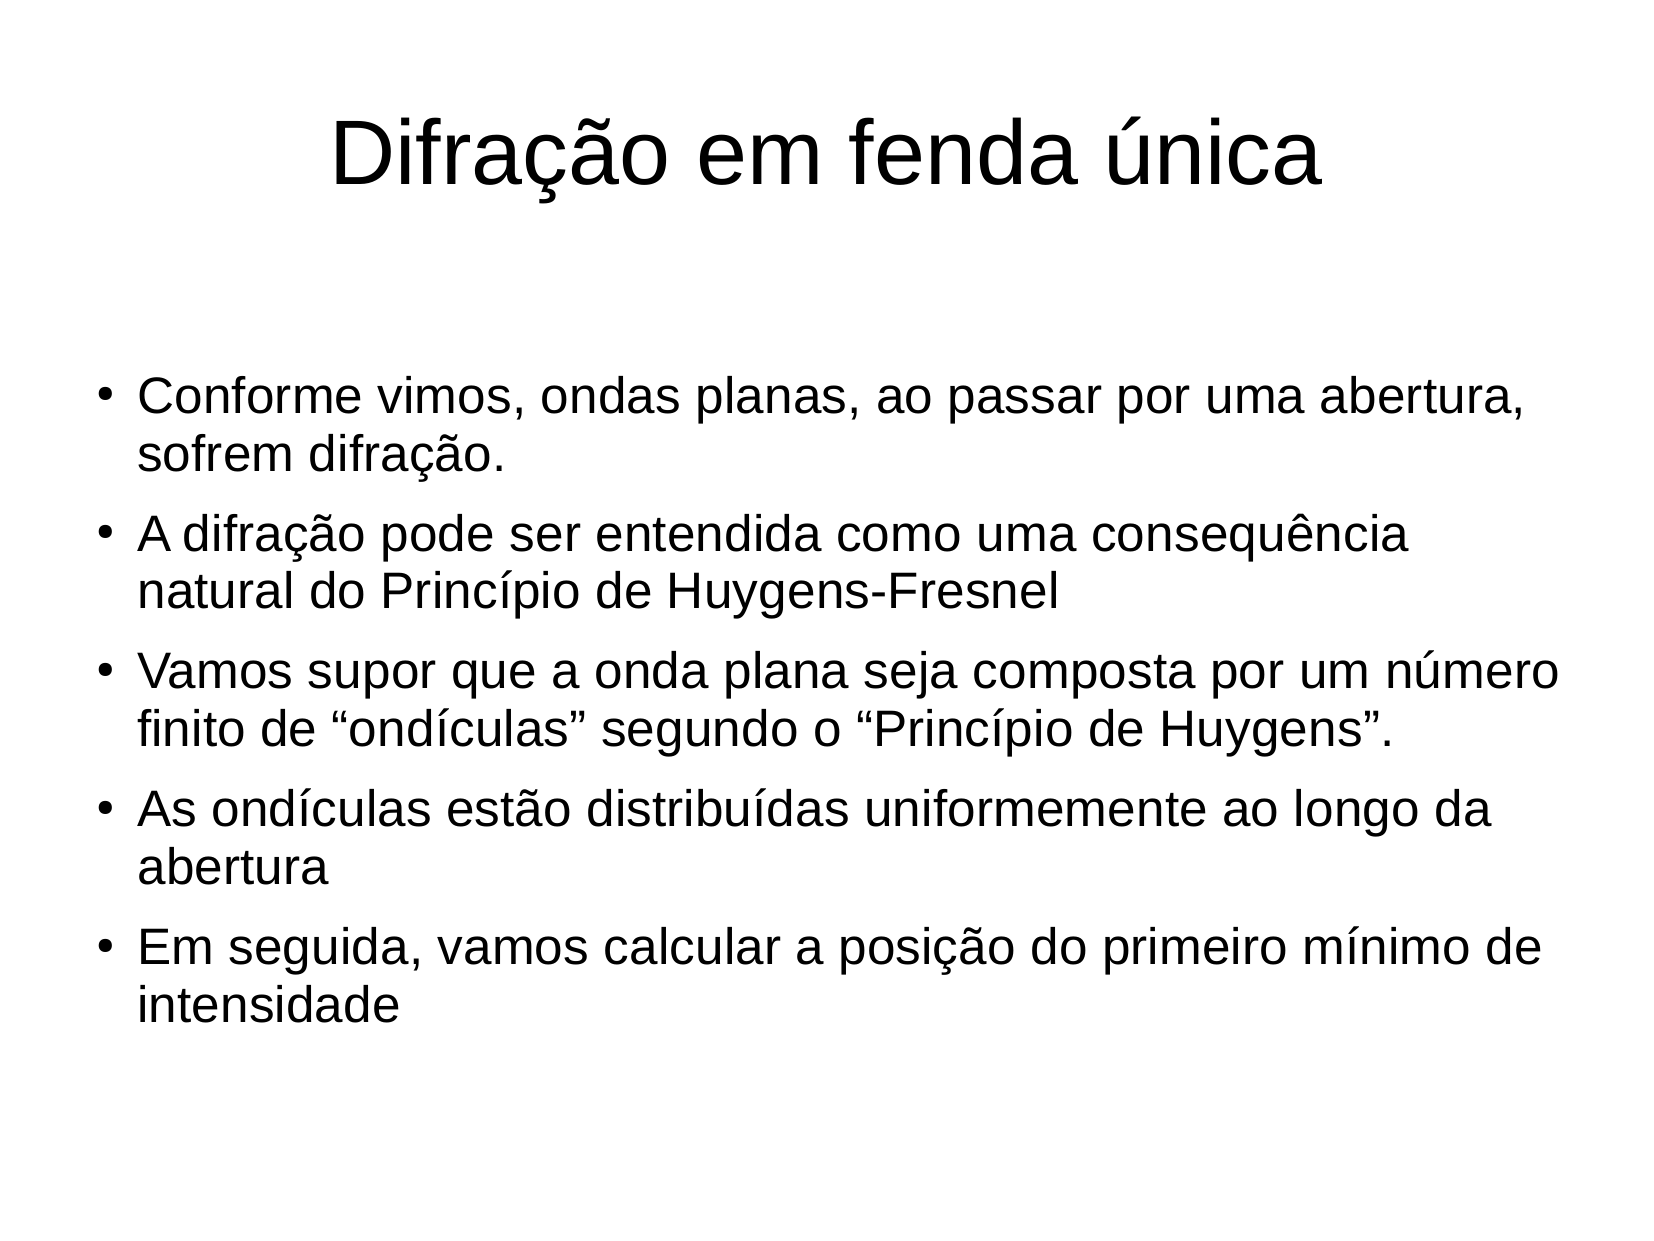

# Difração em fenda única
Conforme vimos, ondas planas, ao passar por uma abertura, sofrem difração.
A difração pode ser entendida como uma consequência natural do Princípio de Huygens-Fresnel
Vamos supor que a onda plana seja composta por um número finito de “ondículas” segundo o “Princípio de Huygens”.
As ondículas estão distribuídas uniformemente ao longo da abertura
Em seguida, vamos calcular a posição do primeiro mínimo de intensidade